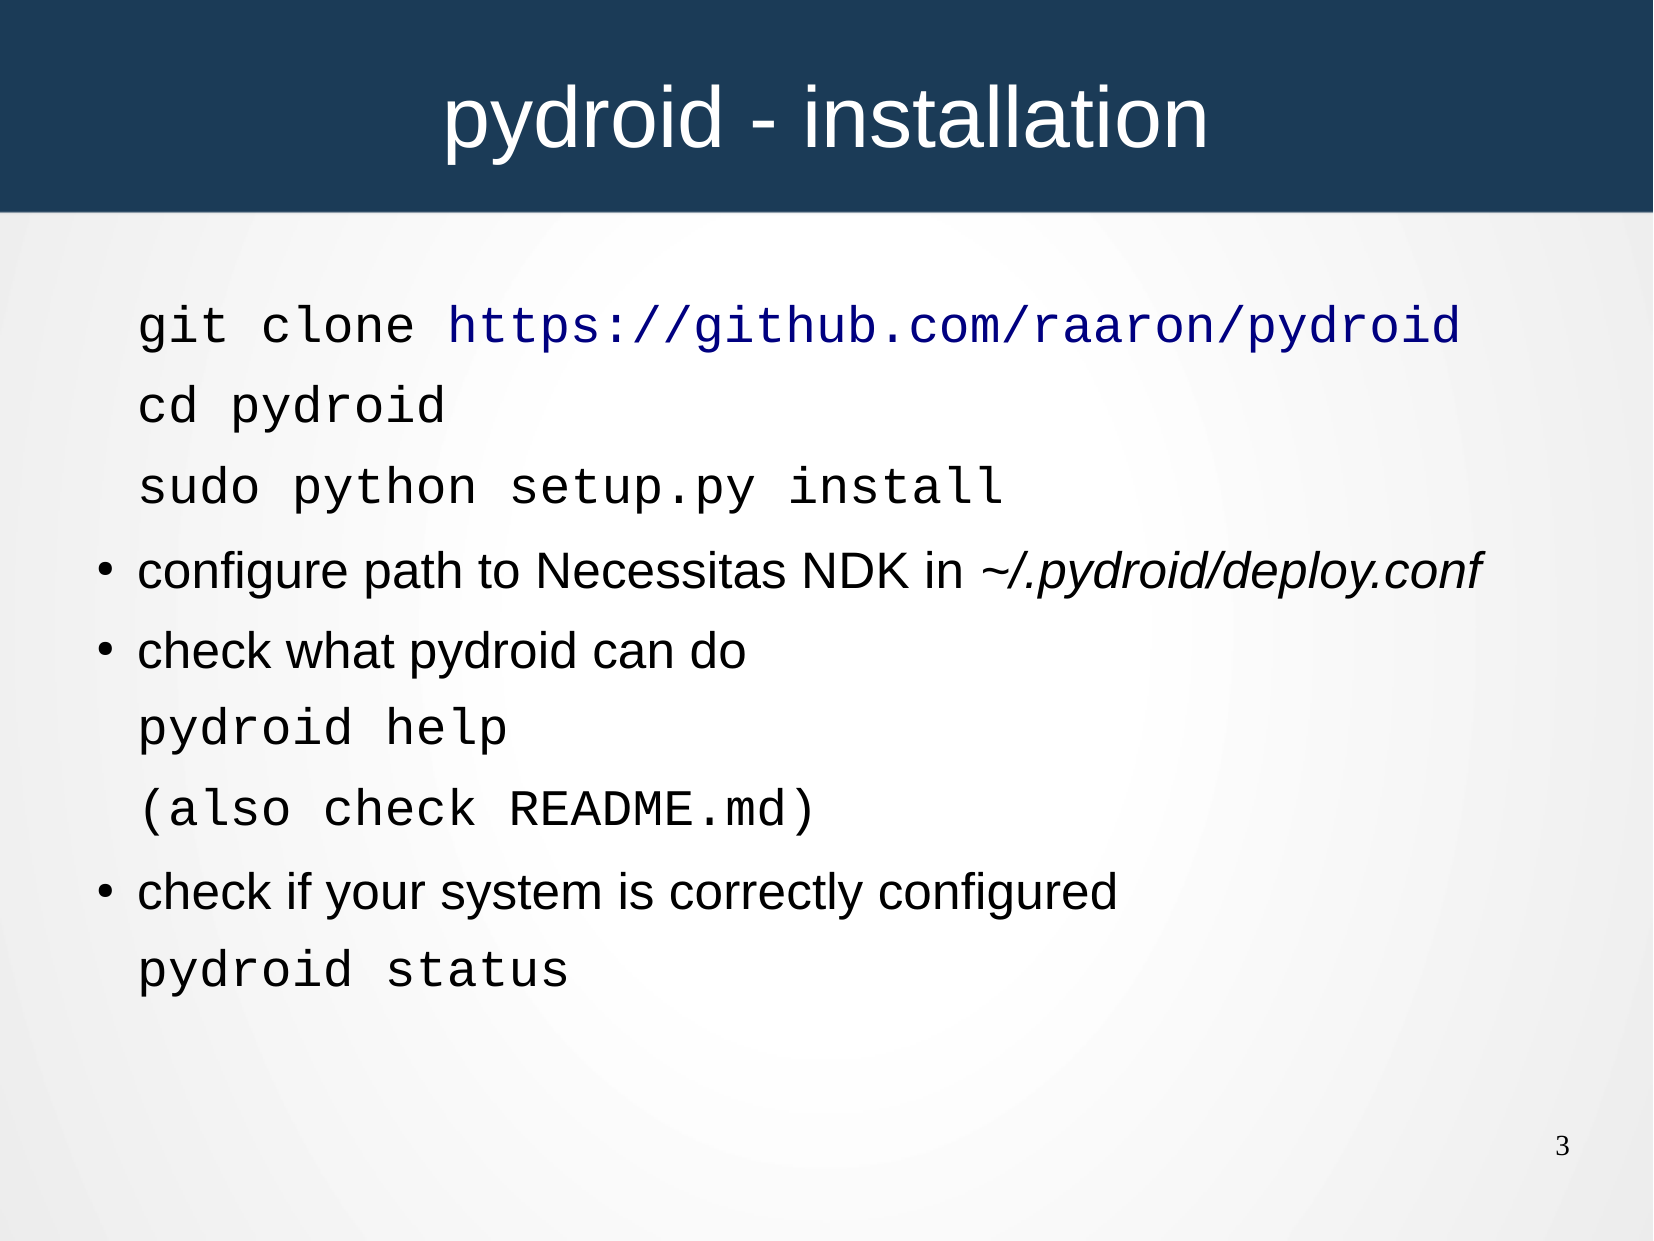

# pydroid - installation
git clone https://github.com/raaron/pydroid
cd pydroid
sudo python setup.py install
configure path to Necessitas NDK in ~/.pydroid/deploy.conf
check what pydroid can do
pydroid help
(also check README.md)
check if your system is correctly configured
pydroid status
3